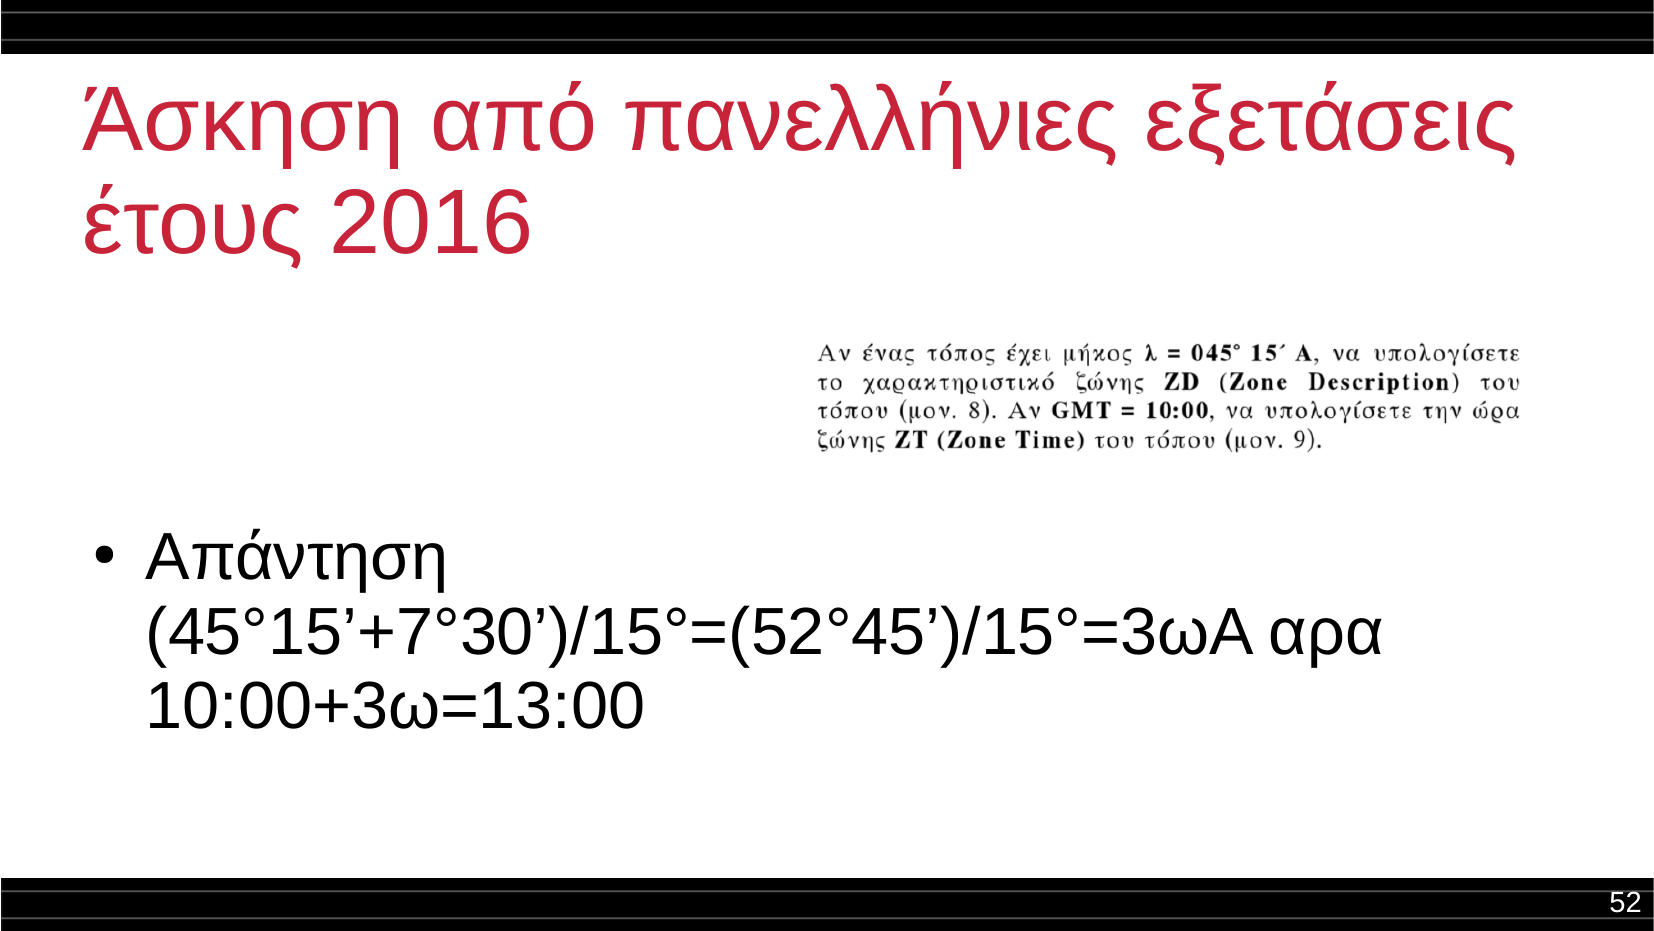

# Άσκηση από πανελλήνιες εξετάσεις έτους 2016
Γ2. (45ο
15’+7ο
30’)/15ο
=(52ο
45’)/15ο
=3ωΑ αρα 10:00+3ω=13:00
15’+7ο
30’)/15ο
=(52ο
45’)/15ο
=3ωΑ αρα 10:00+3ω=13:00
Απάντηση (45°15’+7°30’)/15°=(52°45’)/15°=3ωΑ αρα 10:00+3ω=13:00